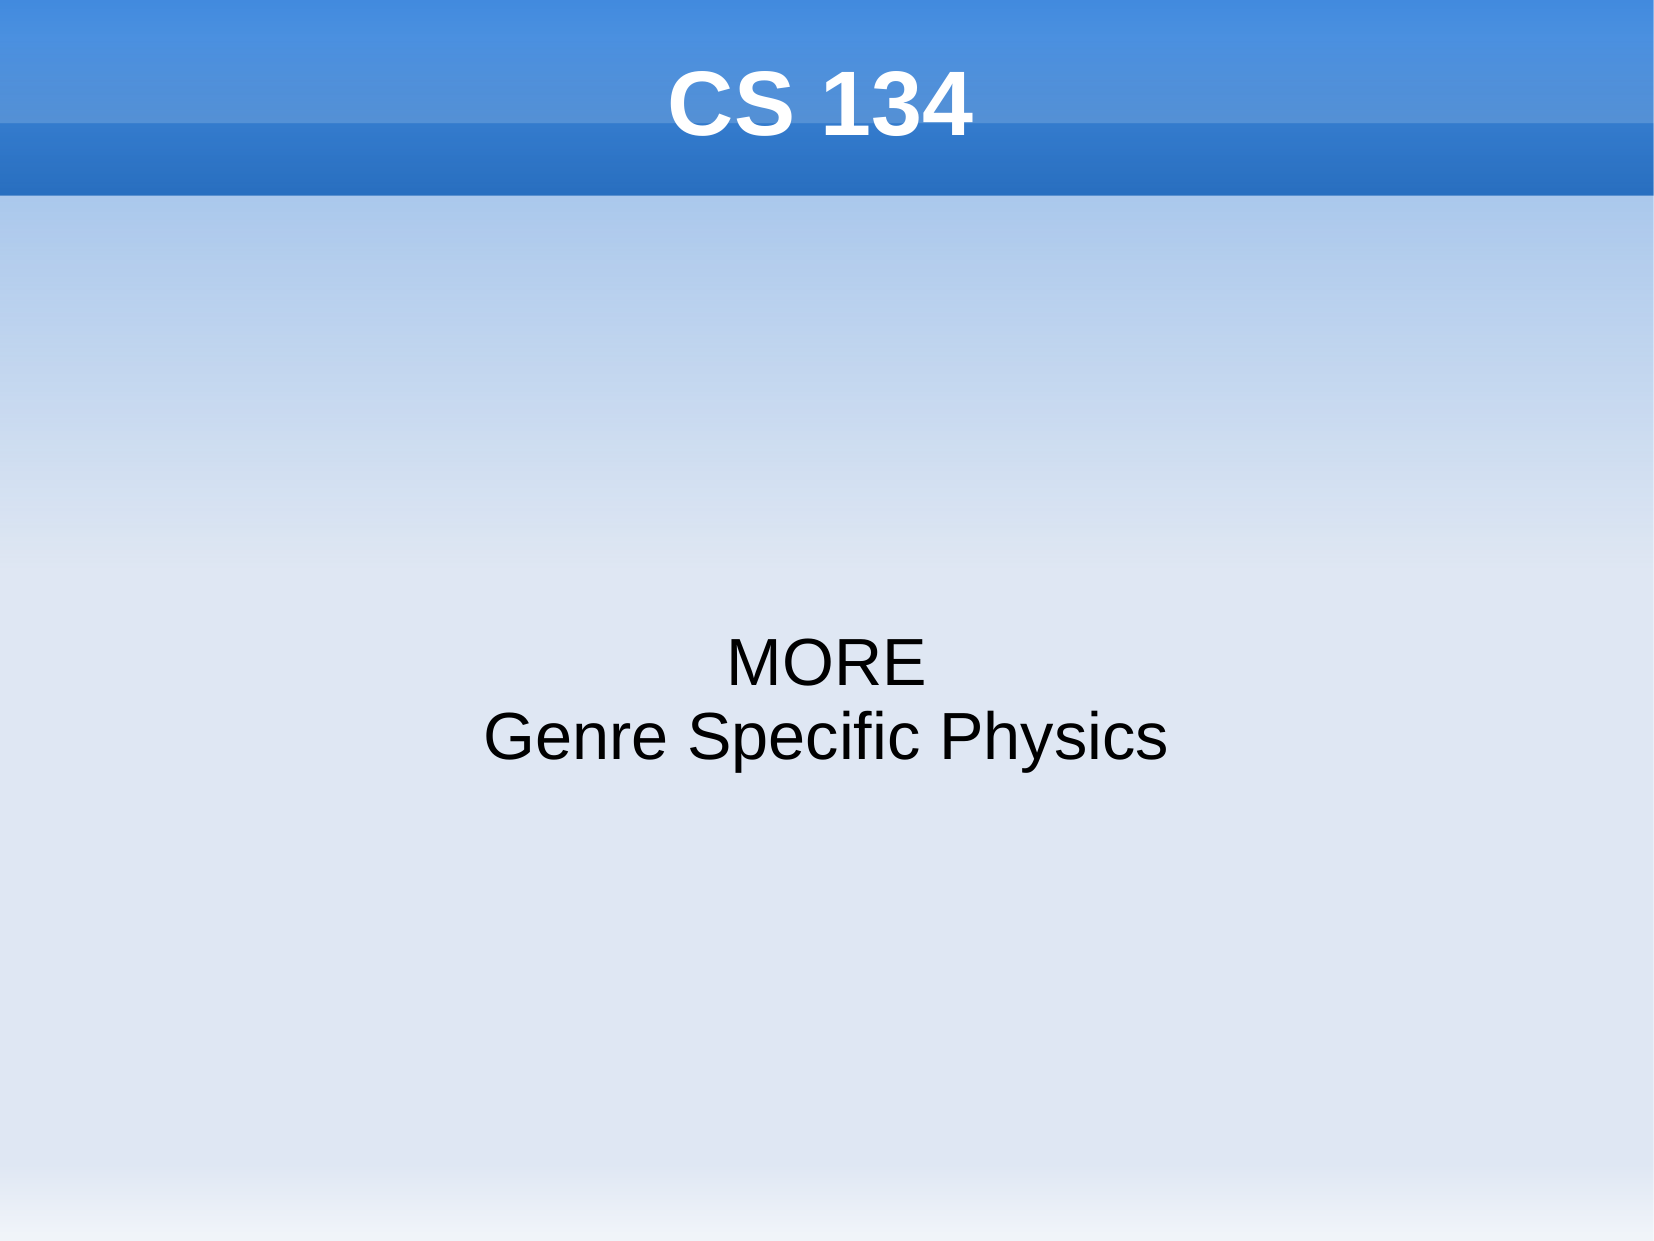

# CS 134
MORE
Genre Specific Physics